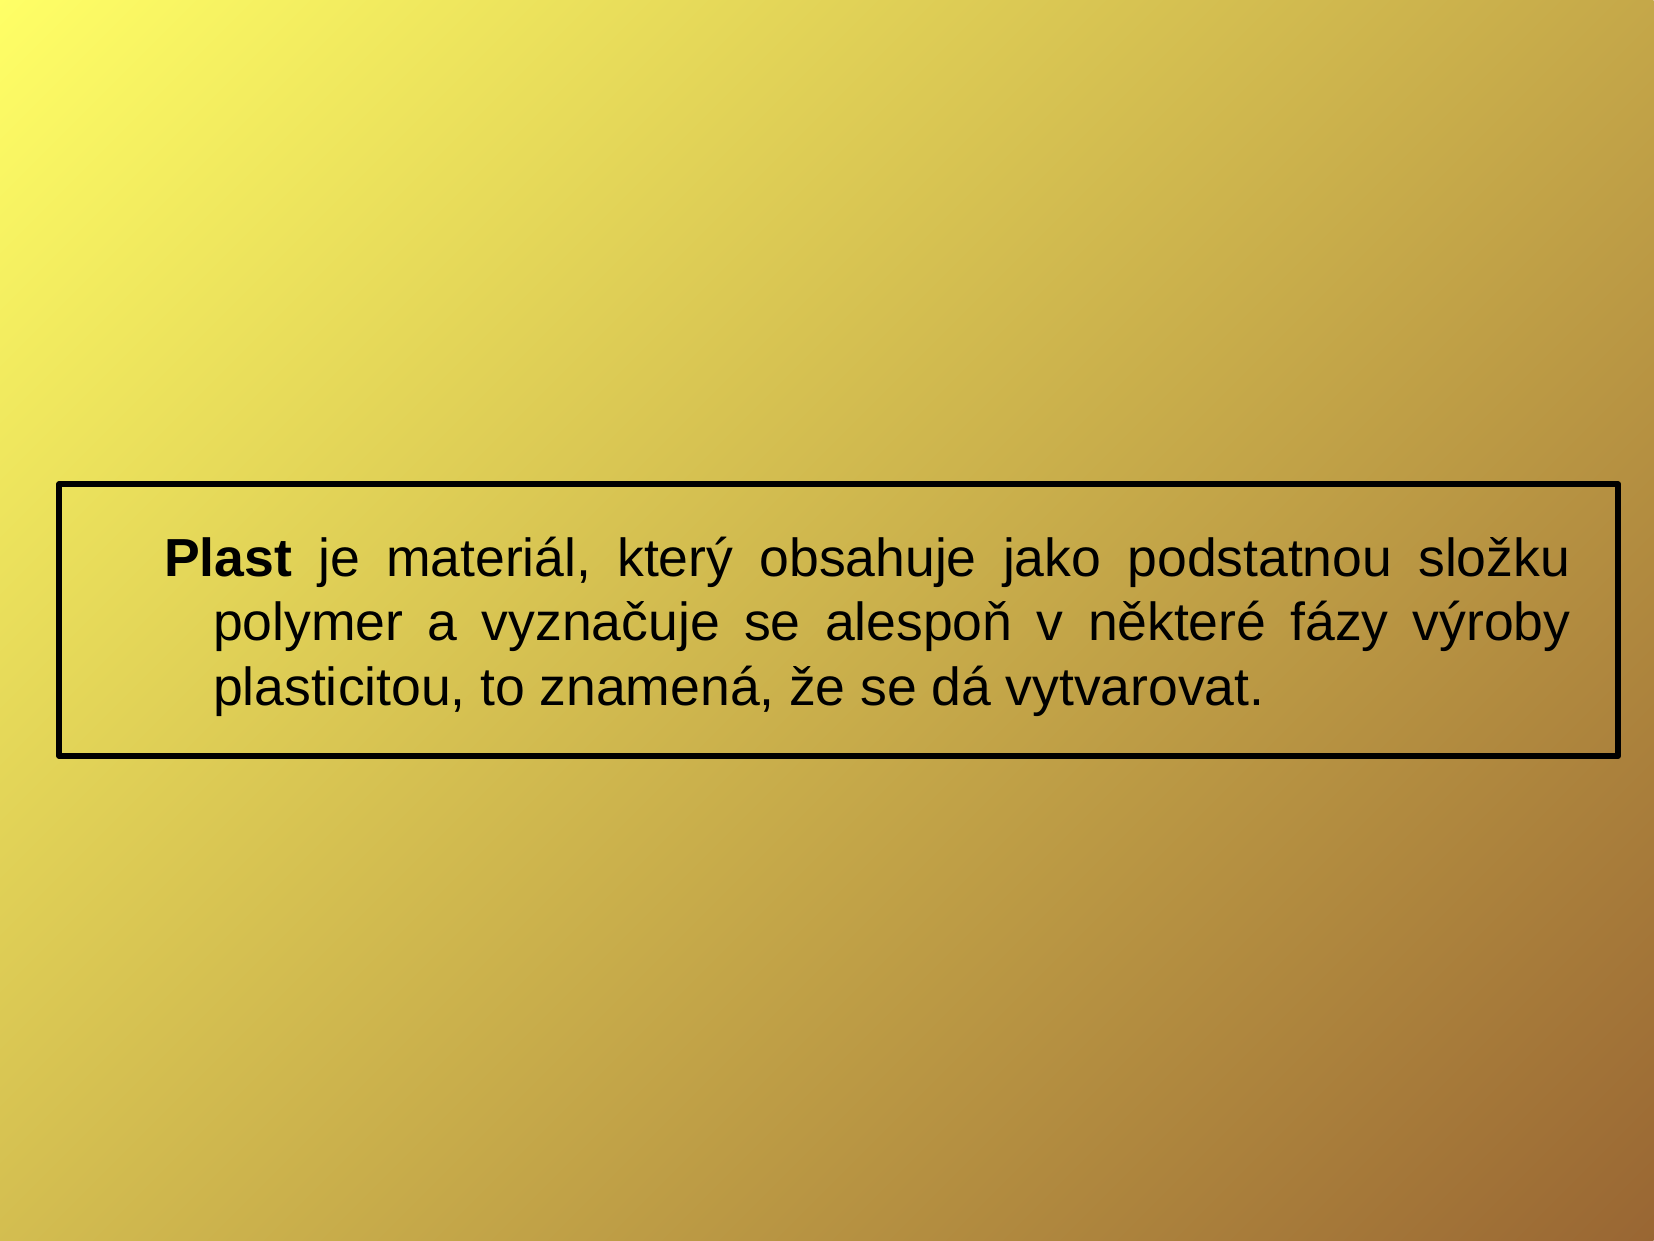

# Plast je materiál, který obsahuje jako podstatnou složku polymer a vyznačuje se alespoň v některé fázy výroby plasticitou, to znamená, že se dá vytvarovat.